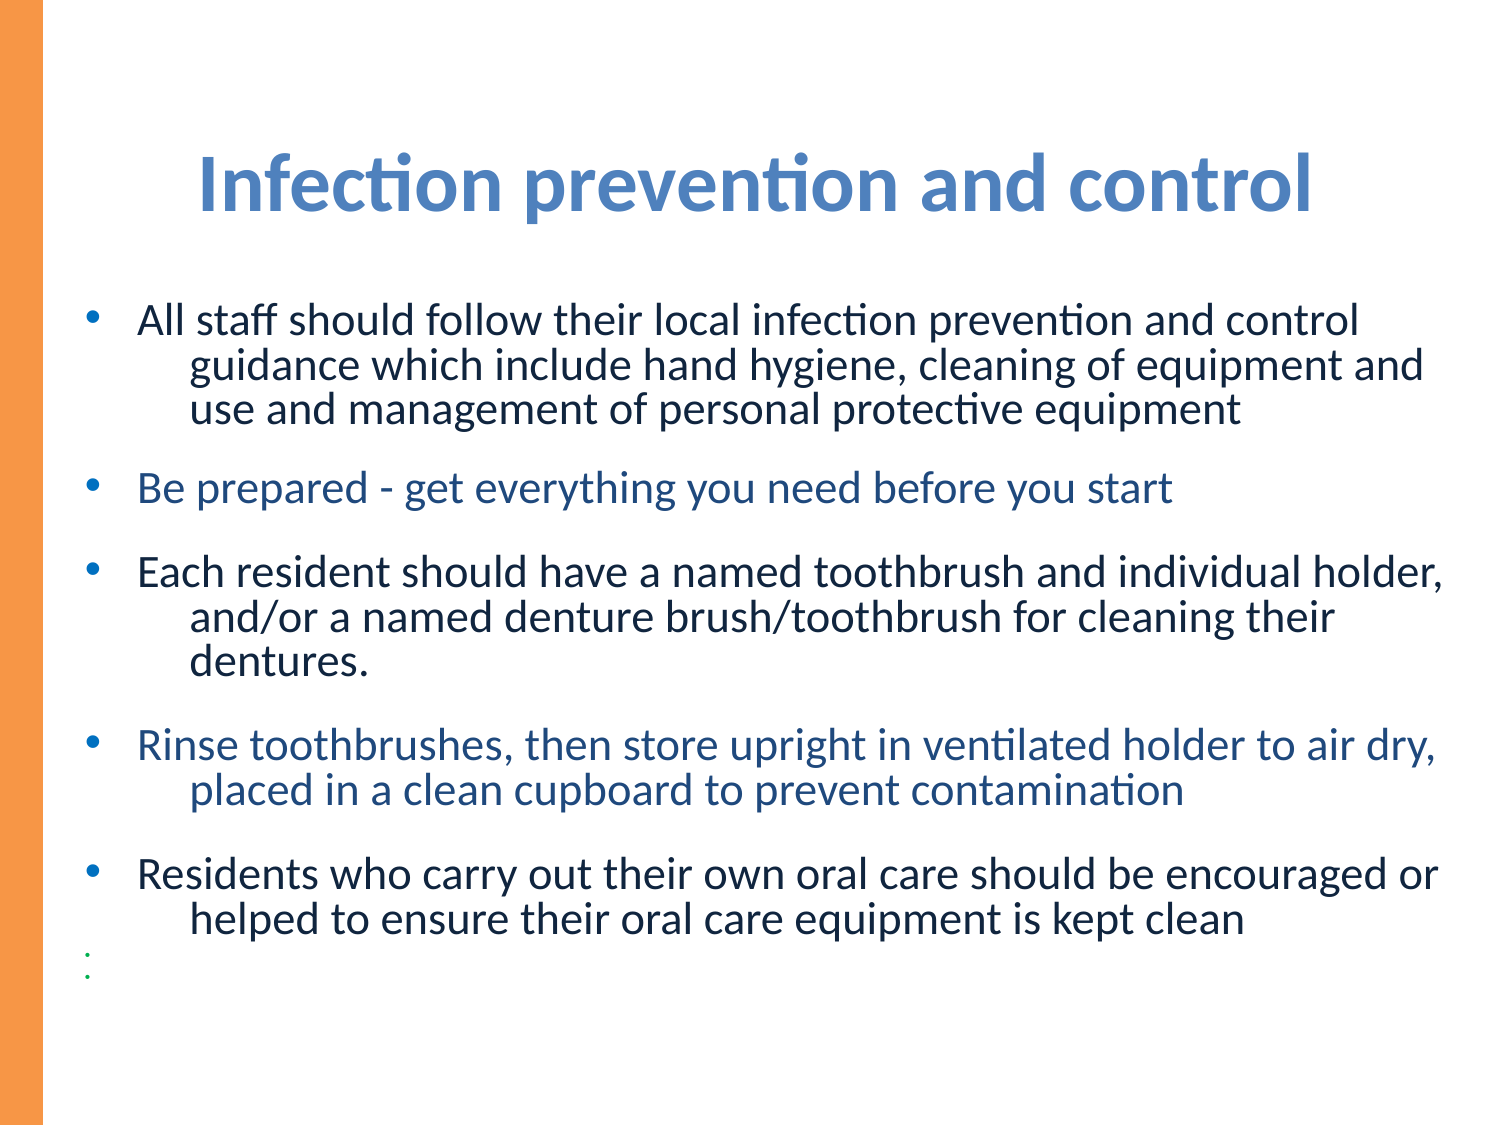

# Infection prevention and control
All staff should follow their local infection prevention and control guidance which include hand hygiene, cleaning of equipment and use and management of personal protective equipment
Be prepared - get everything you need before you start
Each resident should have a named toothbrush and individual holder, and/or a named denture brush/toothbrush for cleaning their dentures.
Rinse toothbrushes, then store upright in ventilated holder to air dry, placed in a clean cupboard to prevent contamination
Residents who carry out their own oral care should be encouraged or helped to ensure their oral care equipment is kept clean